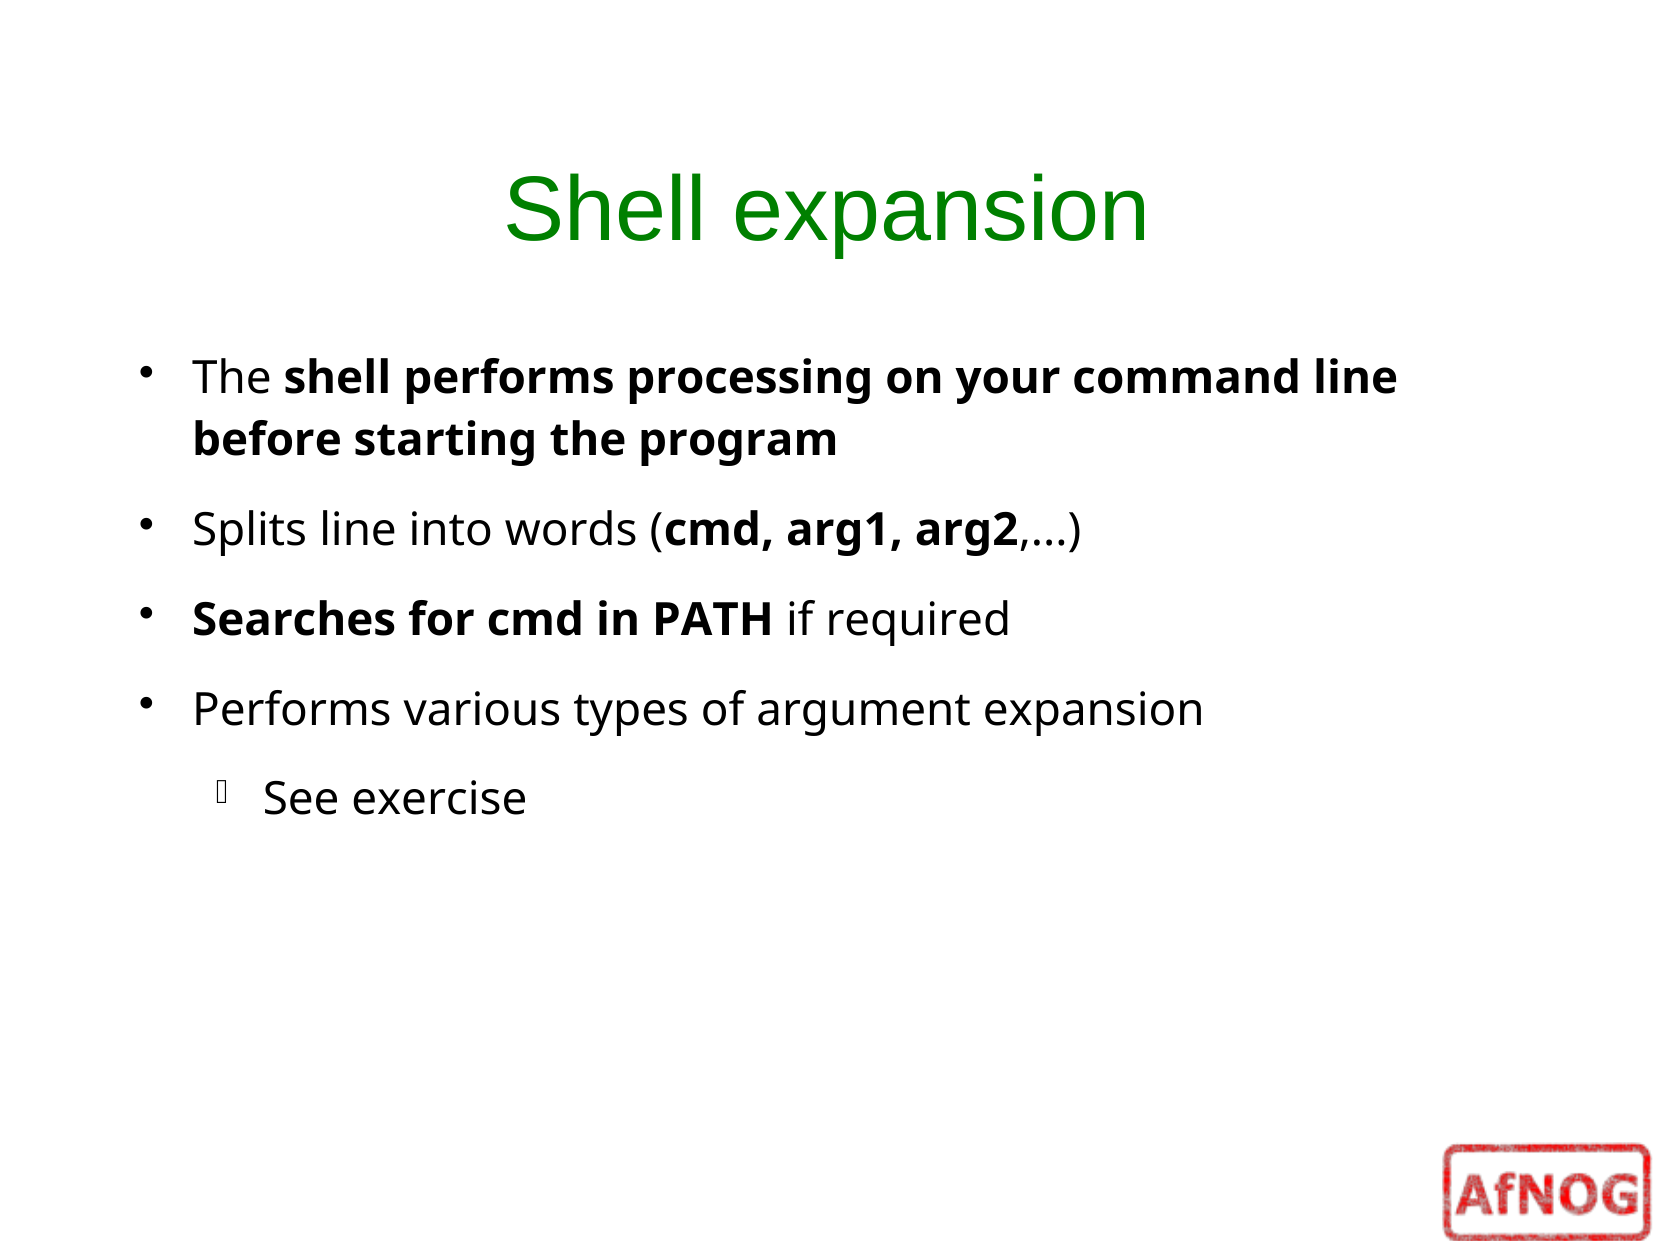

# Shell expansion
The shell performs processing on your command line before starting the program
Splits line into words (cmd, arg1, arg2,...)‏
Searches for cmd in PATH if required
Performs various types of argument expansion
See exercise